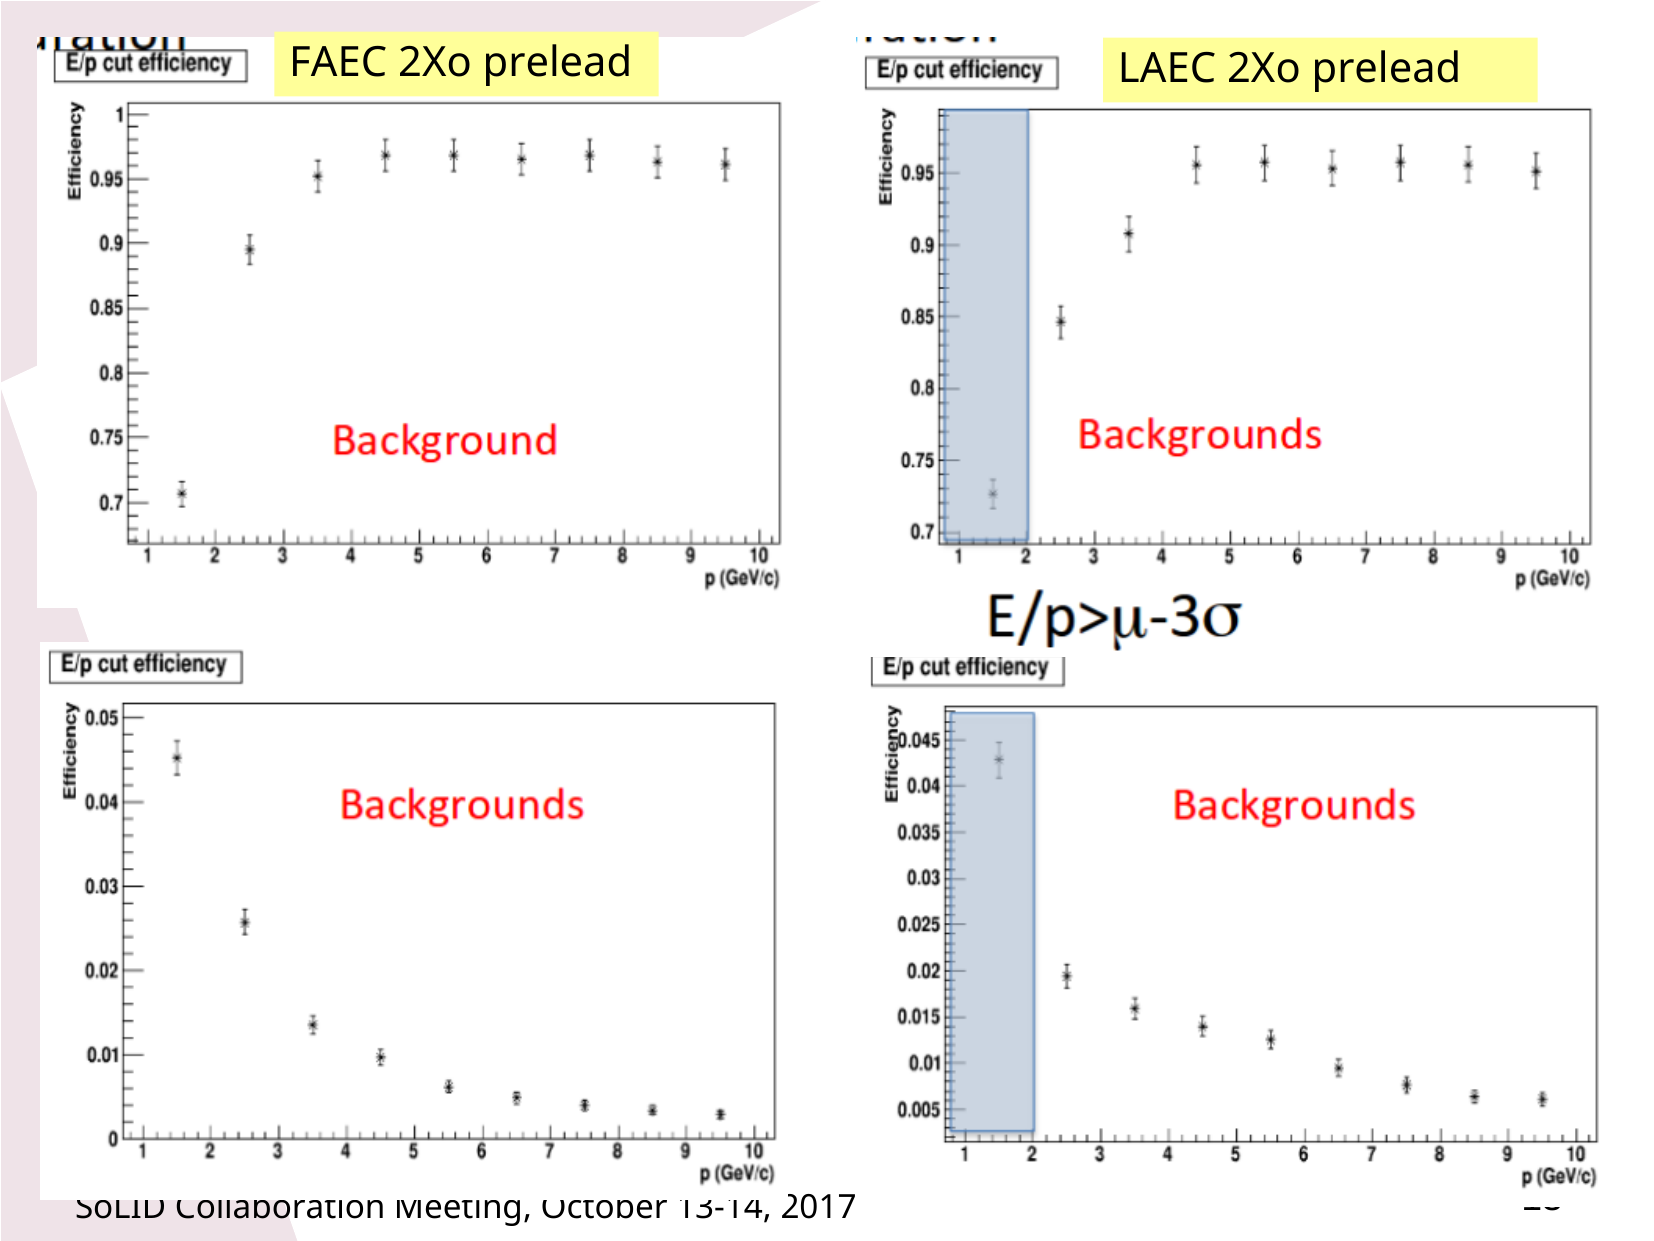

FAEC 2Xo prelead
LAEC 2Xo prelead
13